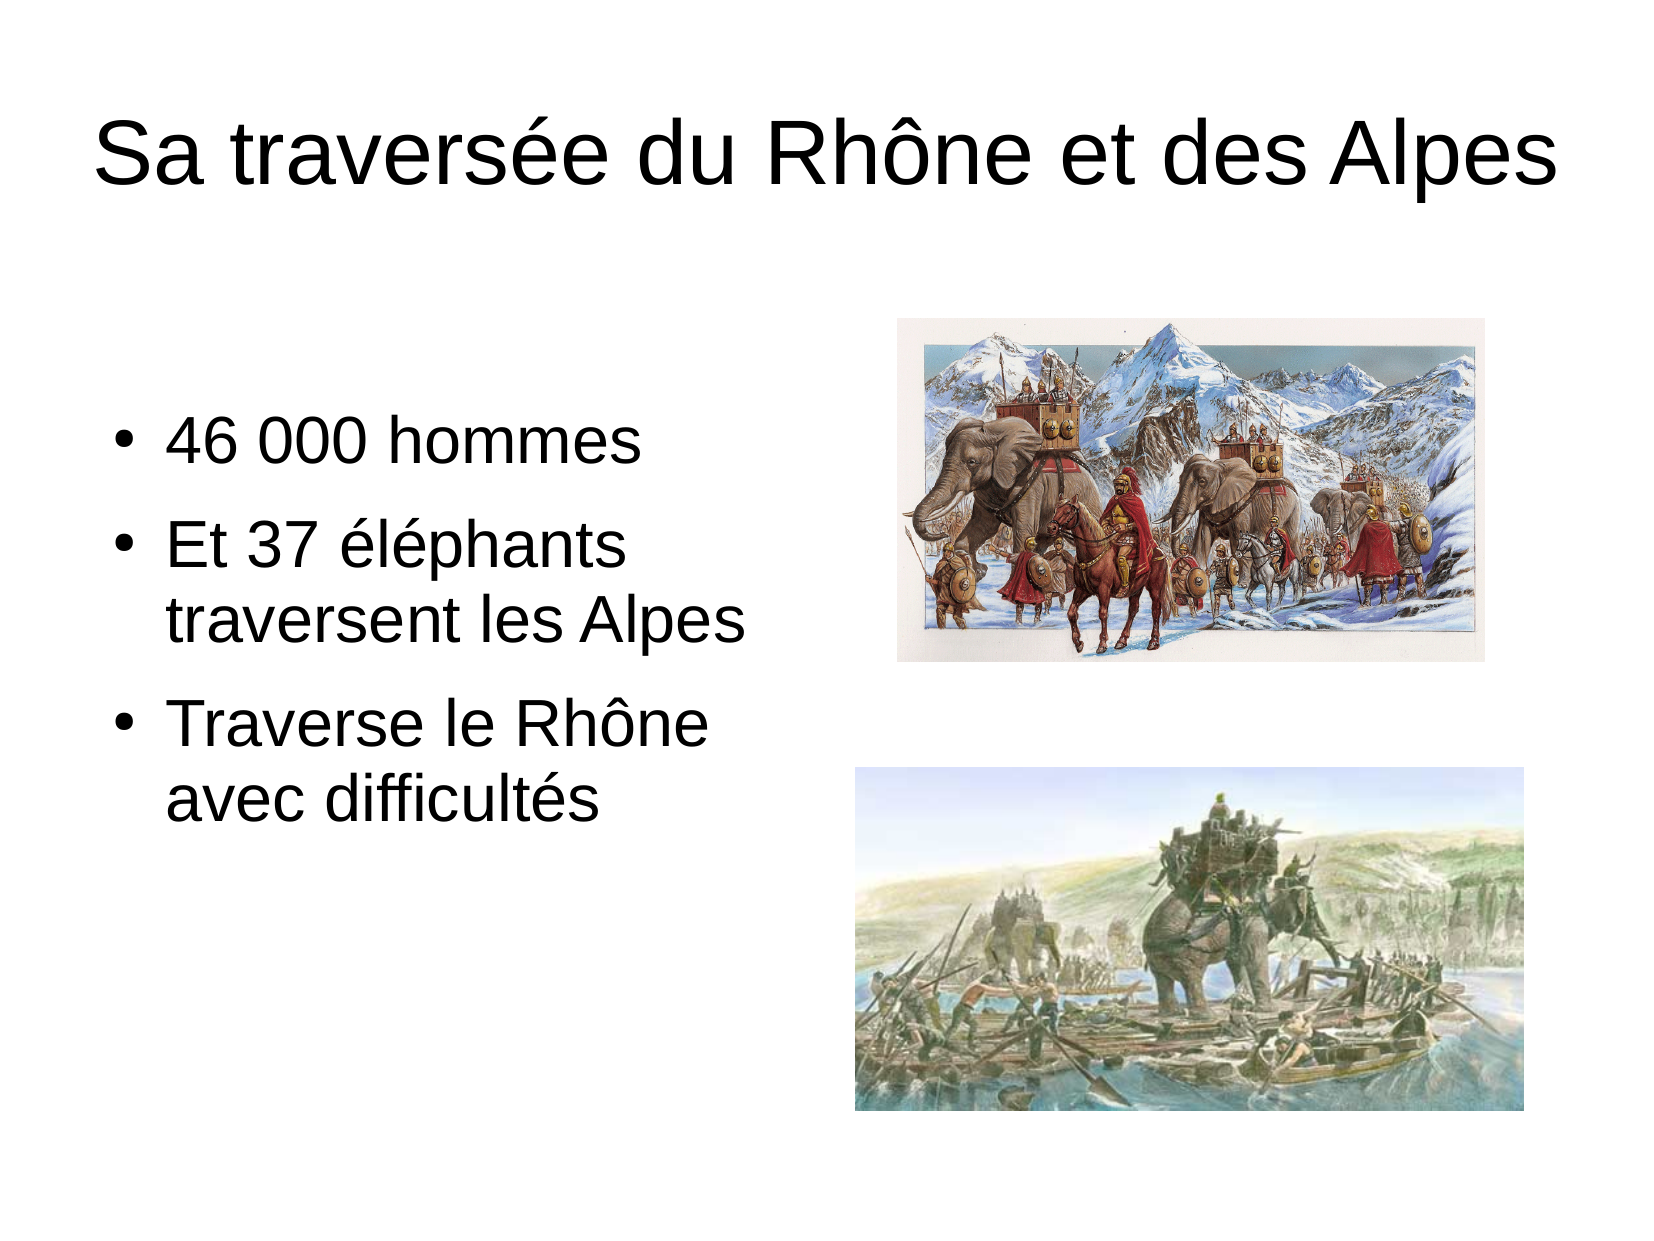

# Sa traversée du Rhône et des Alpes
46 000 hommes
Et 37 éléphants traversent les Alpes
Traverse le Rhône avec difficultés